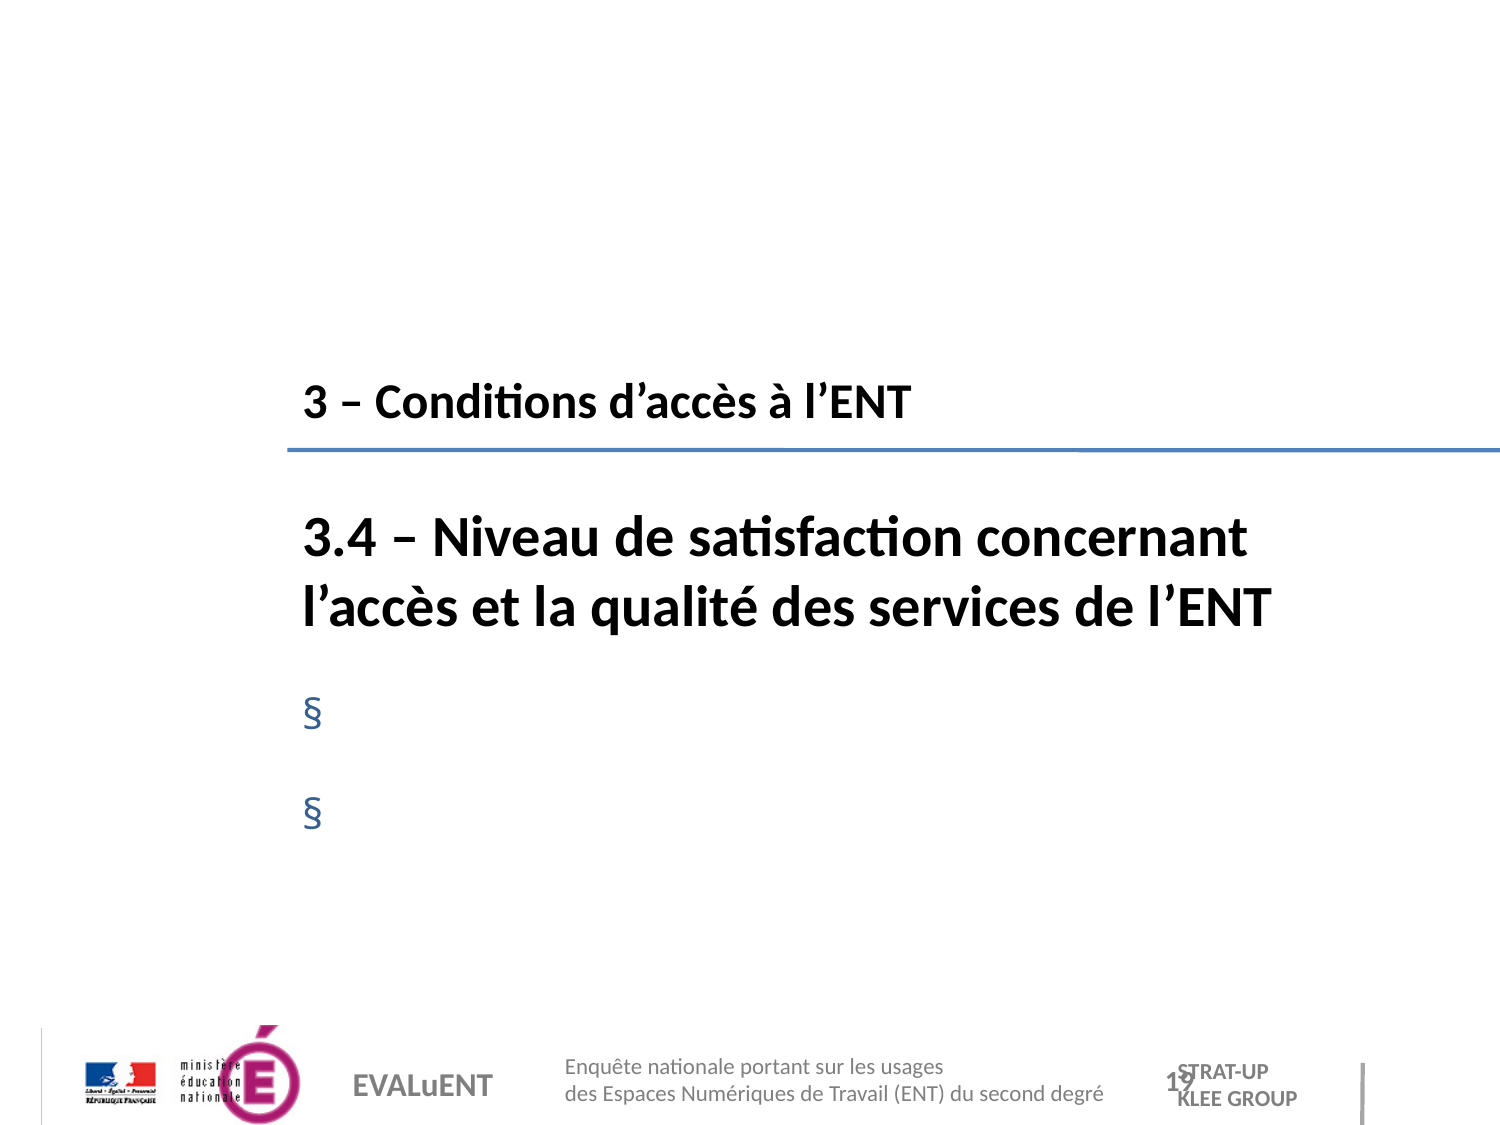

3 – Conditions d’accès à l’ENT
3.4 – Niveau de satisfaction concernant
l’accès et la qualité des services de l’ENT